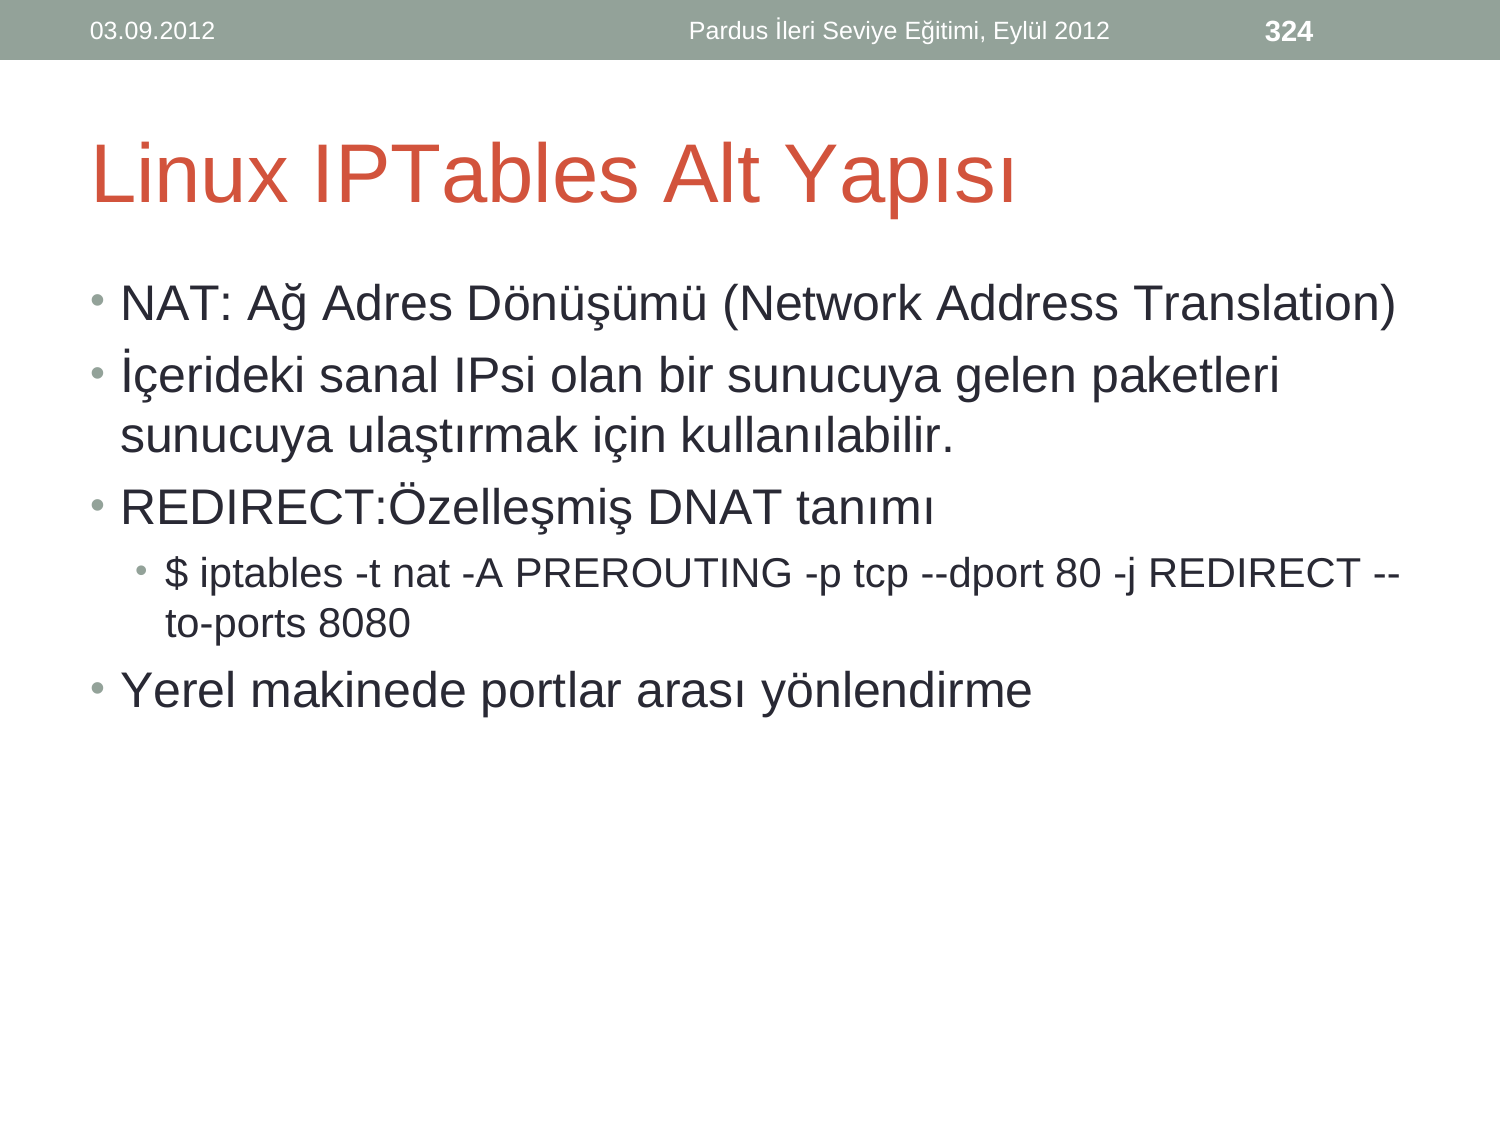

03.09.2012
Pardus İleri Seviye Eğitimi, Eylül 2012
# Linux IPTables Alt Yapısı
NAT: Ağ Adres Dönüşümü (Network Address Translation)
İçerideki sanal IPsi olan bir sunucuya gelen paketleri sunucuya ulaştırmak için kullanılabilir.
REDIRECT:Özelleşmiş DNAT tanımı
$ iptables -t nat -A PREROUTING -p tcp --dport 80 -j REDIRECT --to-ports 8080
Yerel makinede portlar arası yönlendirme